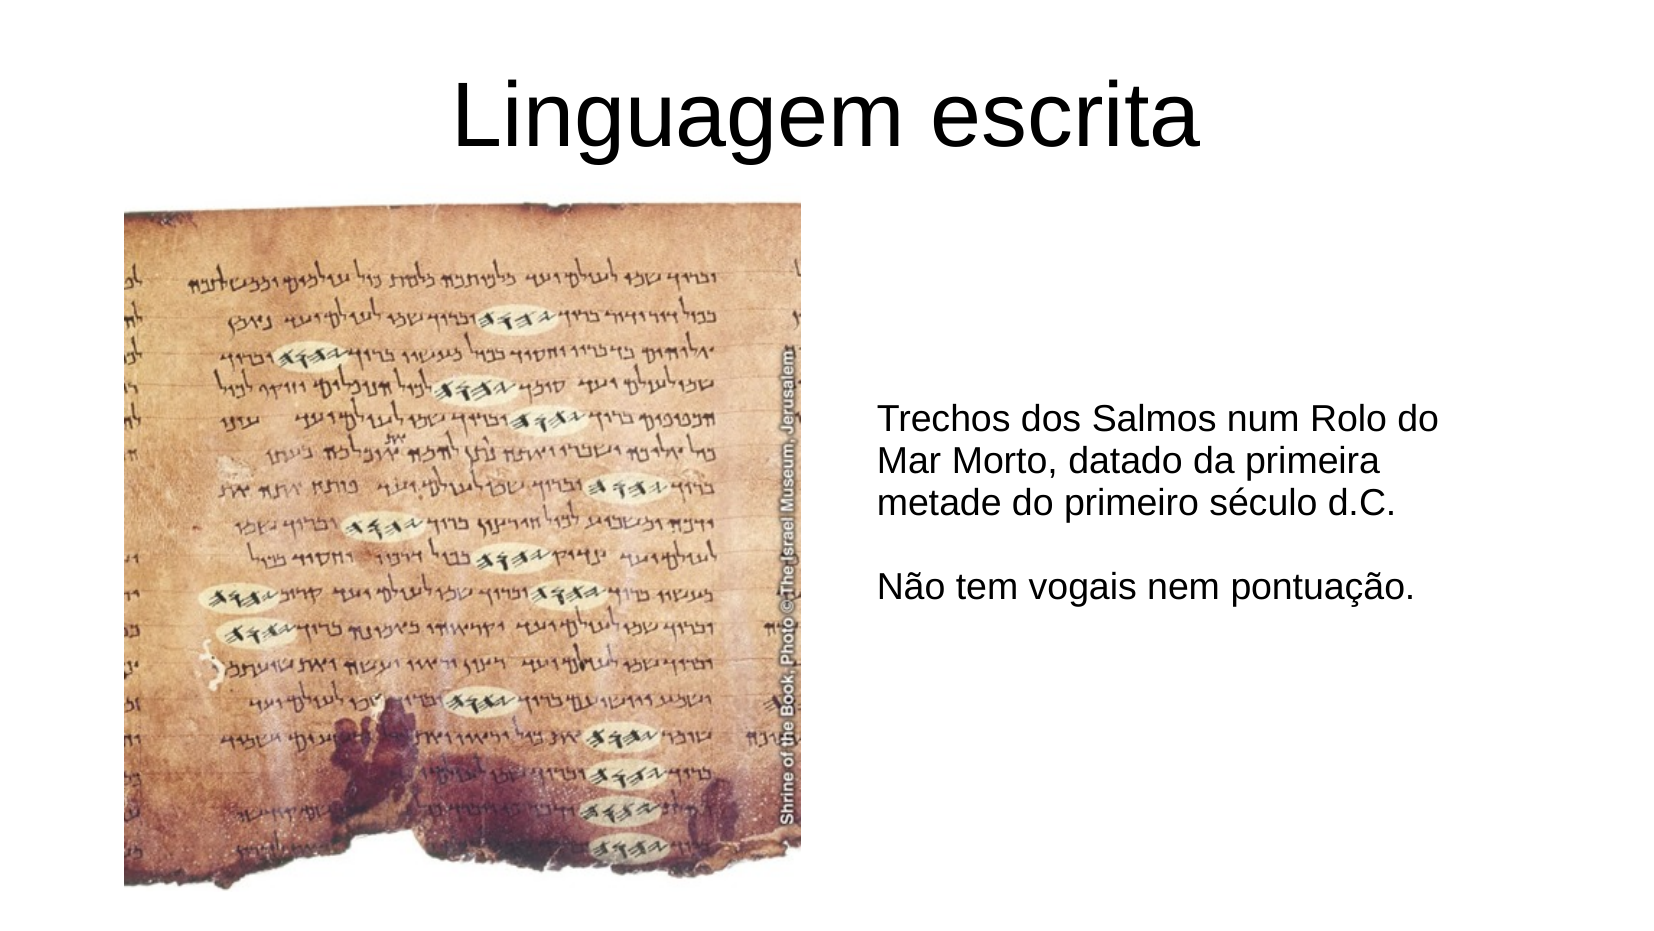

# Linguagem escrita
Trechos dos Salmos num Rolo do Mar Morto, datado da primeira metade do primeiro século d.C.
Não tem vogais nem pontuação.